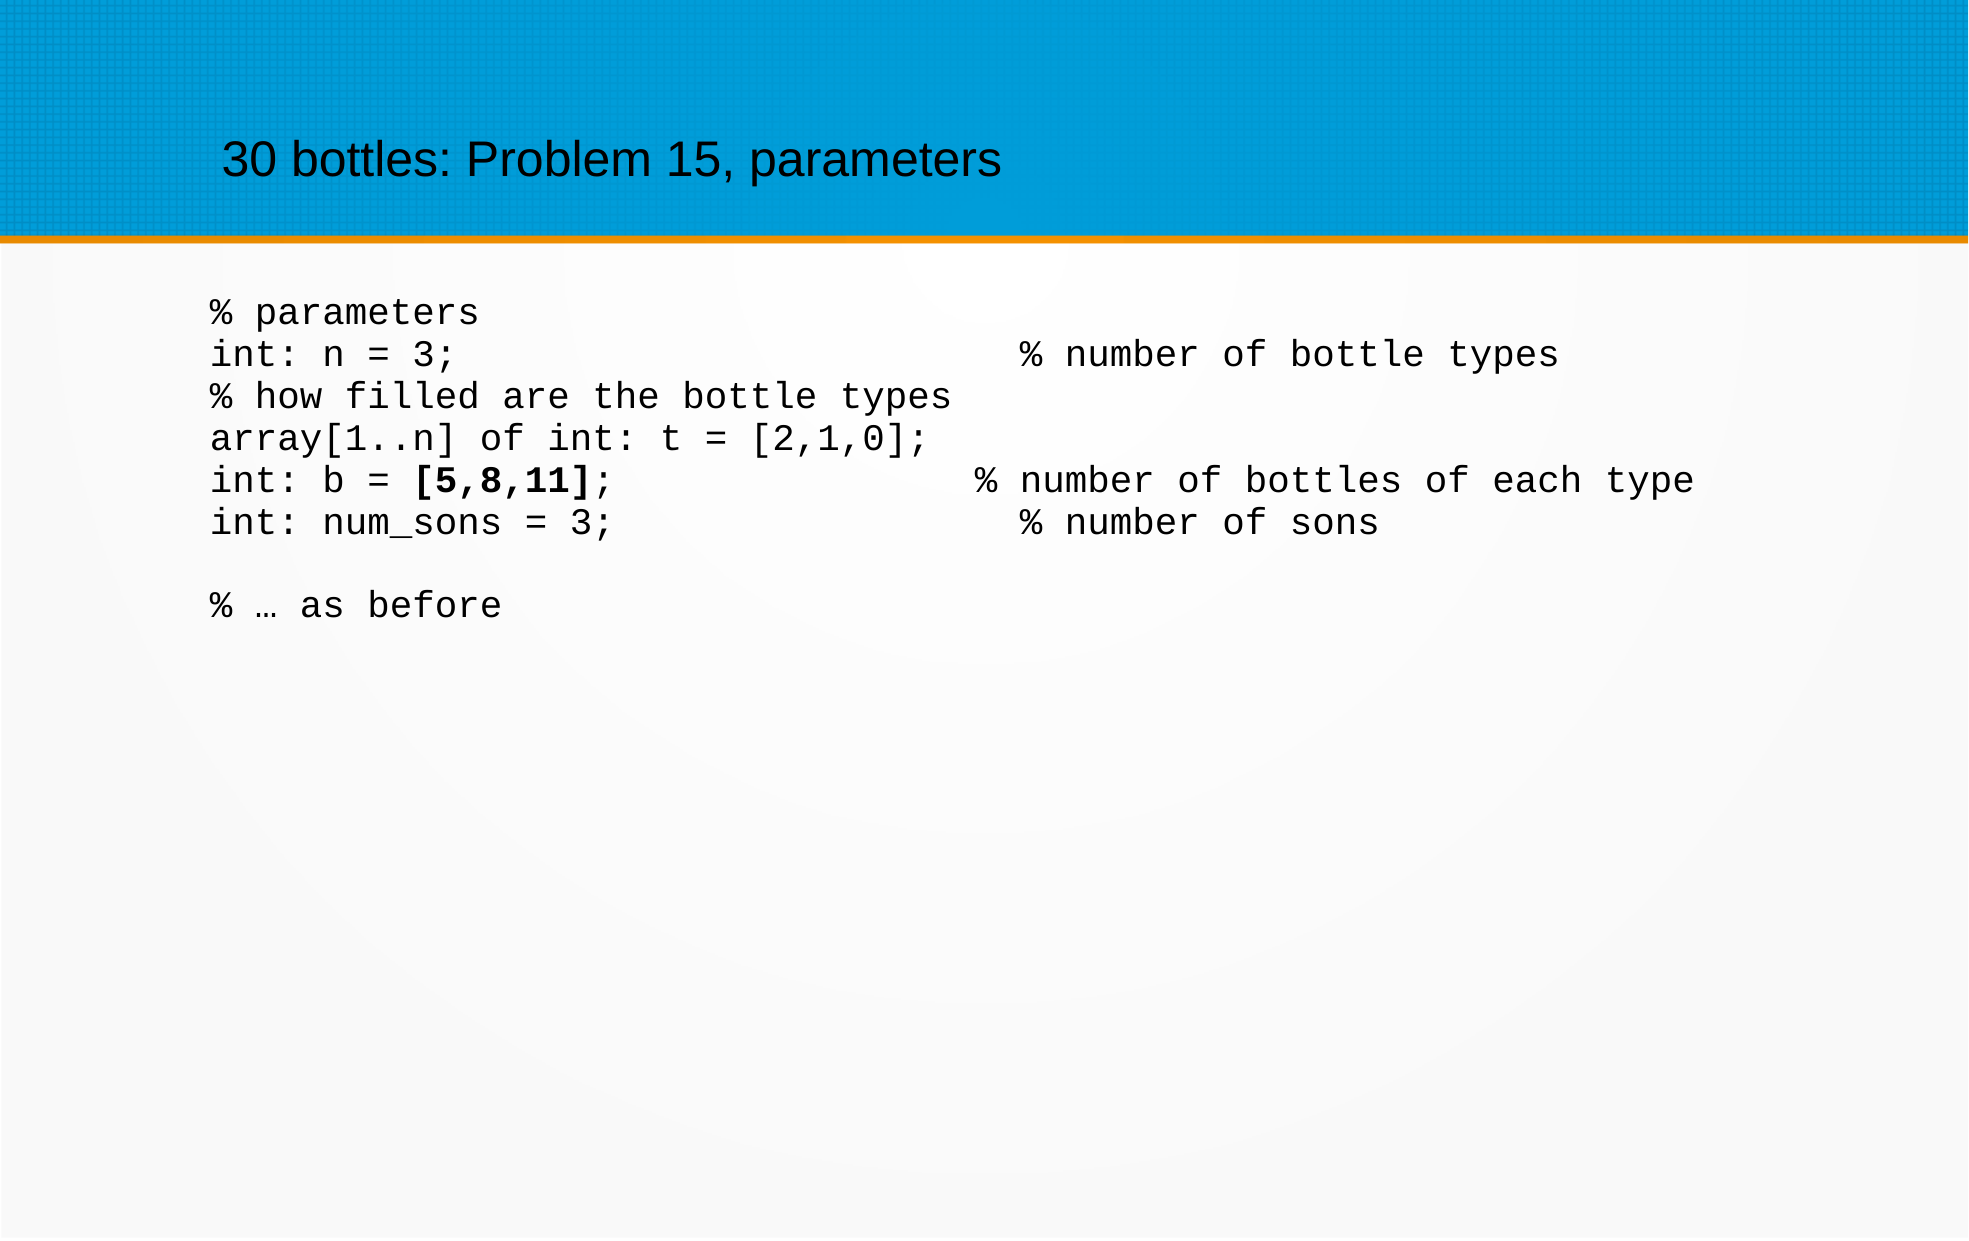

30 bottles: Problem 15, parameters
% parameters
int: n = 3; % number of bottle types
% how filled are the bottle types
array[1..n] of int: t = [2,1,0];
int: b = [5,8,11]; % number of bottles of each type
int: num_sons = 3; % number of sons
% … as before